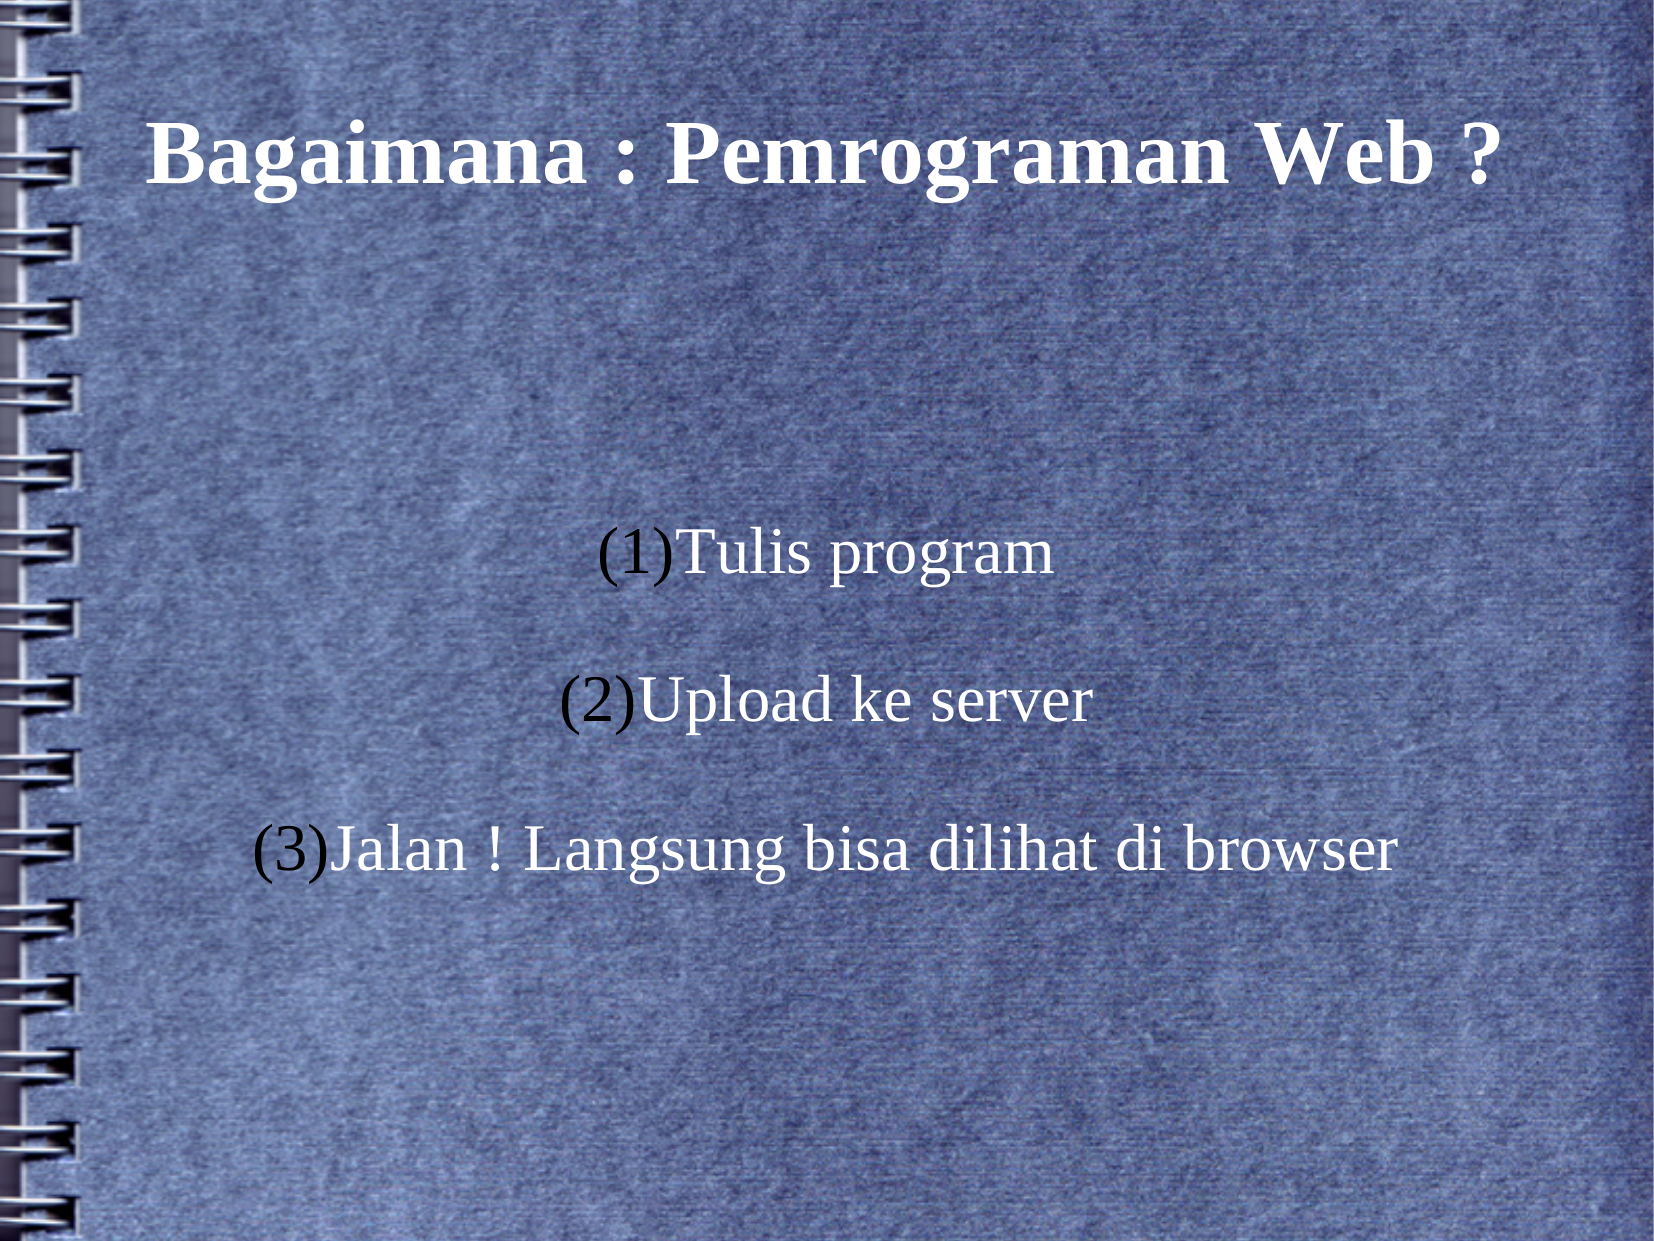

# Bagaimana : Pemrograman Web ?
Tulis program
Upload ke server
Jalan ! Langsung bisa dilihat di browser